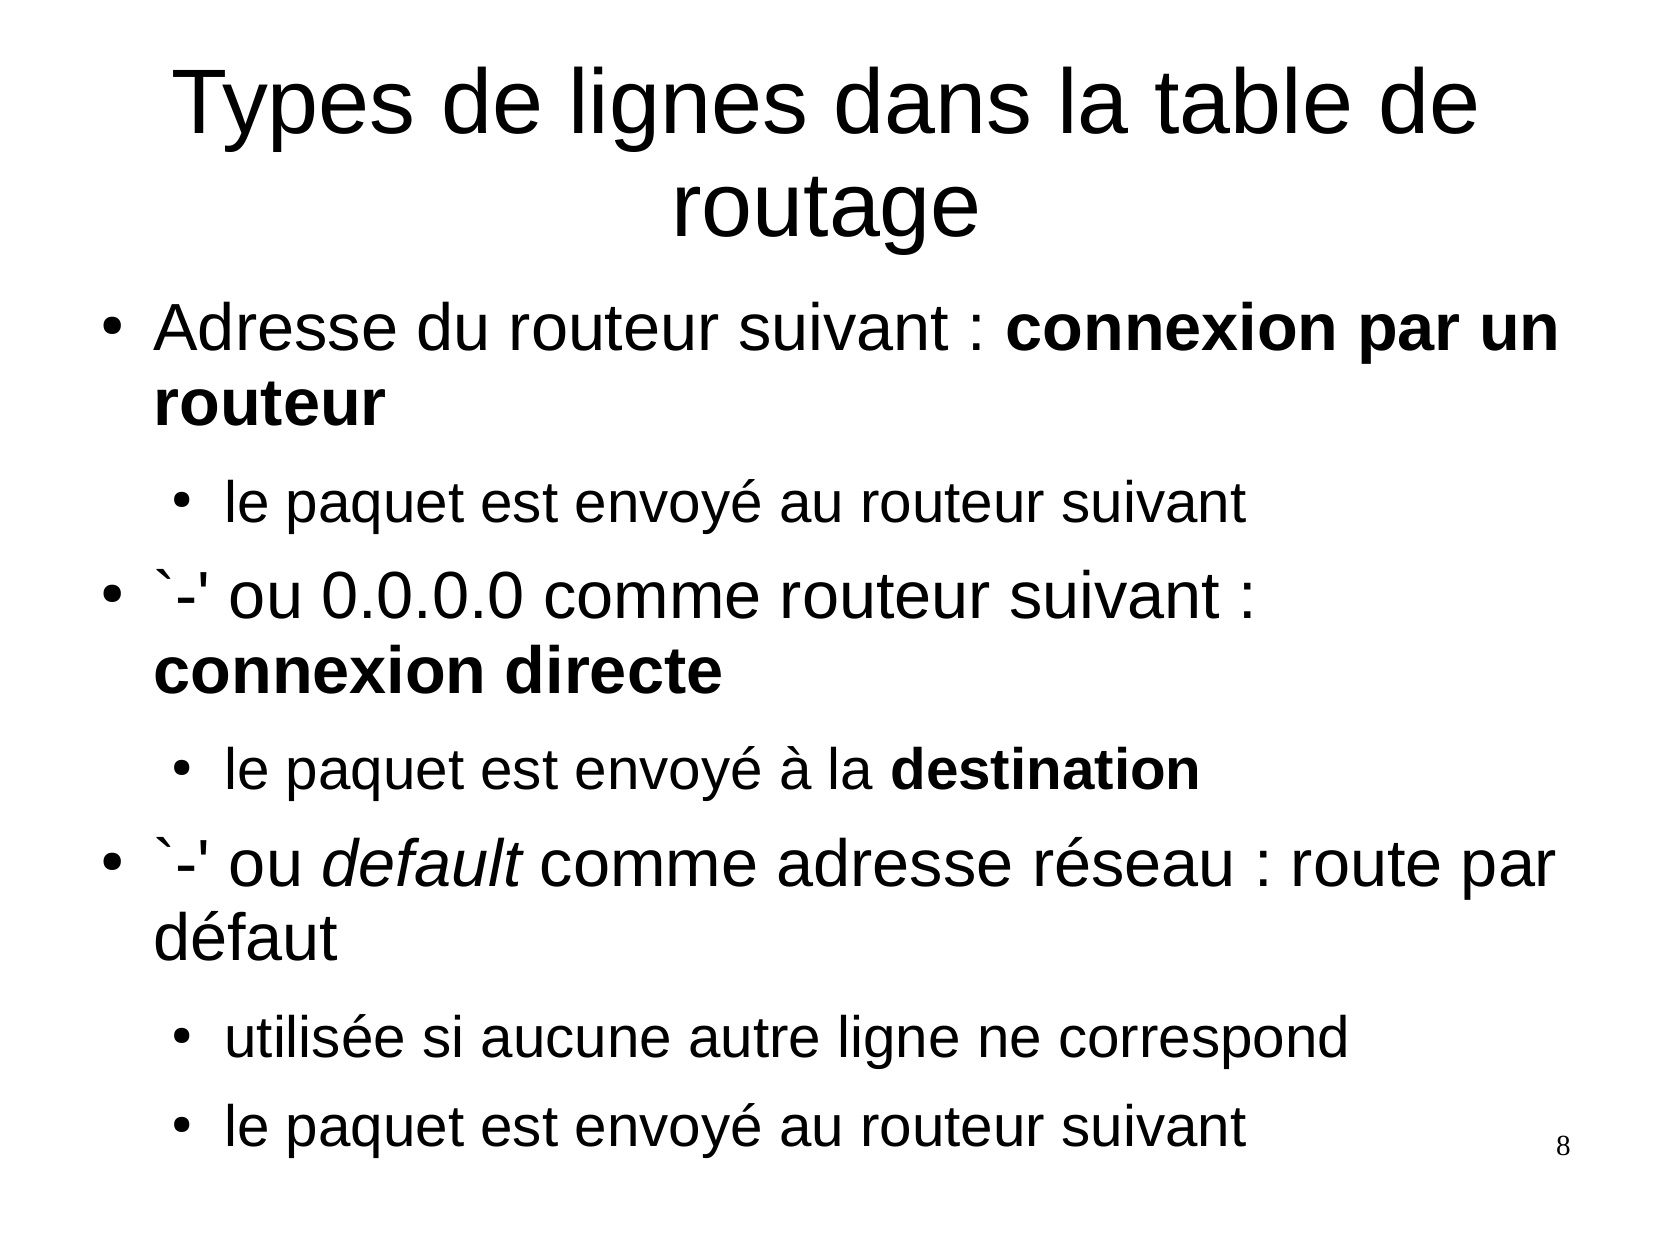

# Types de lignes dans la table de routage
Adresse du routeur suivant : connexion par un routeur
le paquet est envoyé au routeur suivant
`-' ou 0.0.0.0 comme routeur suivant : connexion directe
le paquet est envoyé à la destination
`-' ou default comme adresse réseau : route par défaut
utilisée si aucune autre ligne ne correspond
le paquet est envoyé au routeur suivant
8